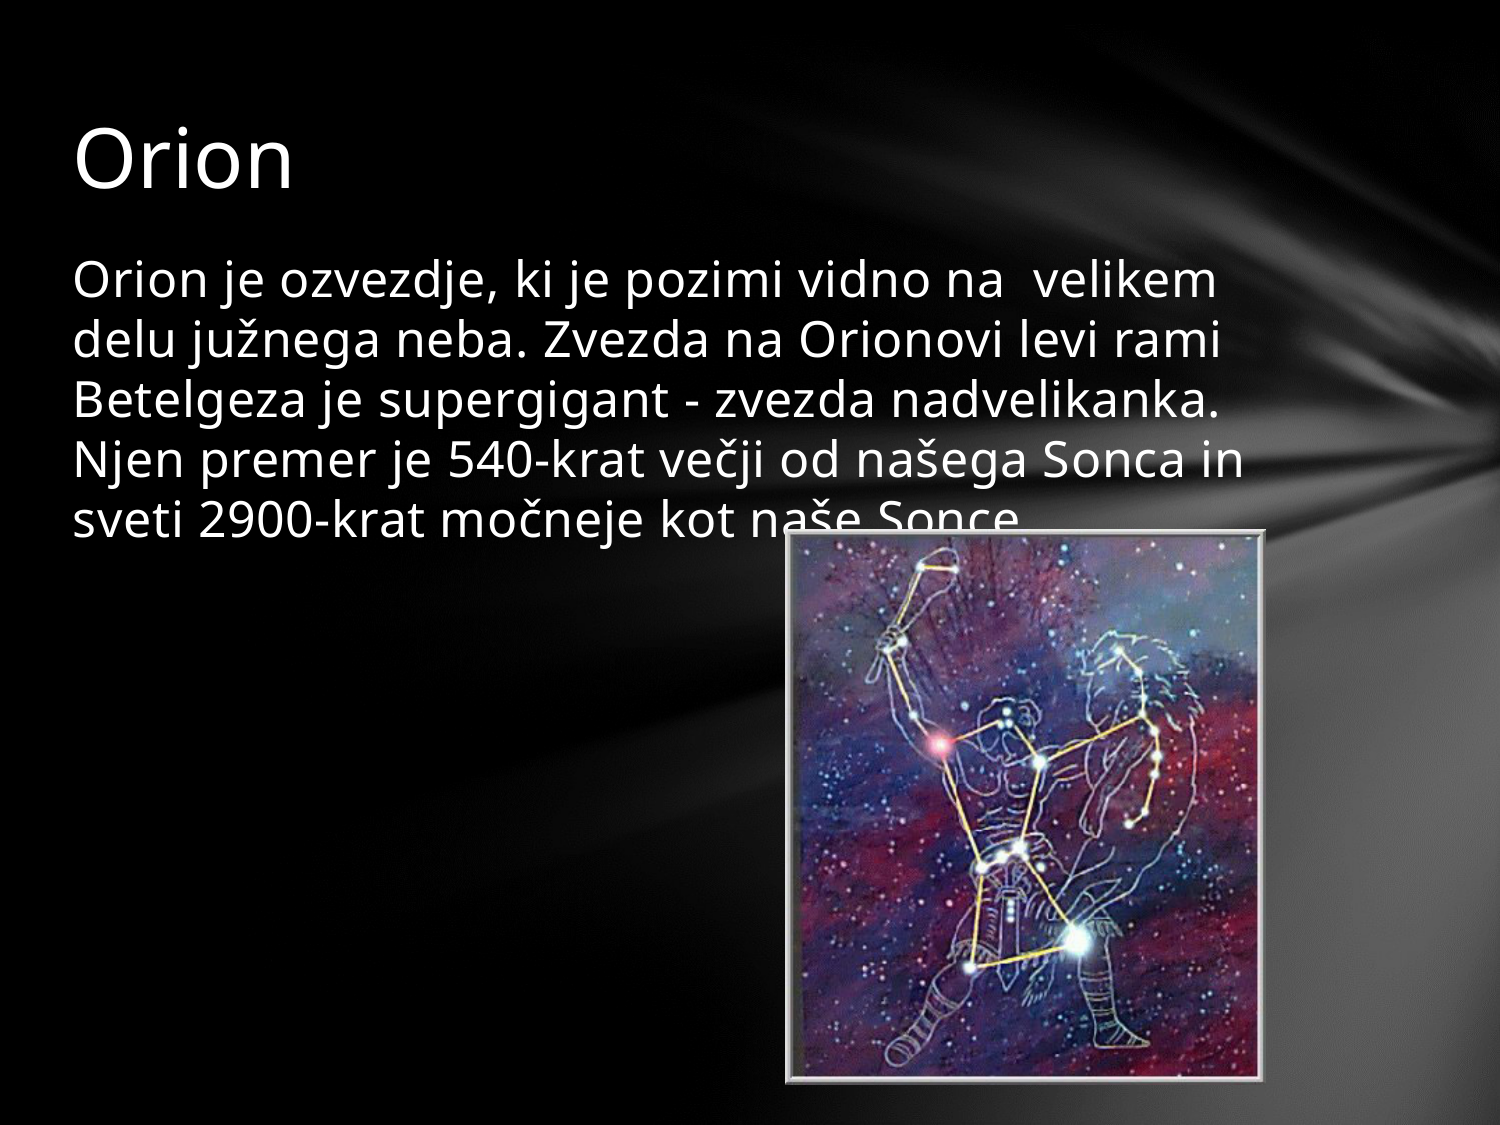

Orion
# Orion je ozvezdje, ki je pozimi vidno na velikem delu južnega neba. Zvezda na Orionovi levi rami Betelgeza je supergigant - zvezda nadvelikanka. Njen premer je 540-krat večji od našega Sonca in sveti 2900-krat močneje kot naše Sonce.